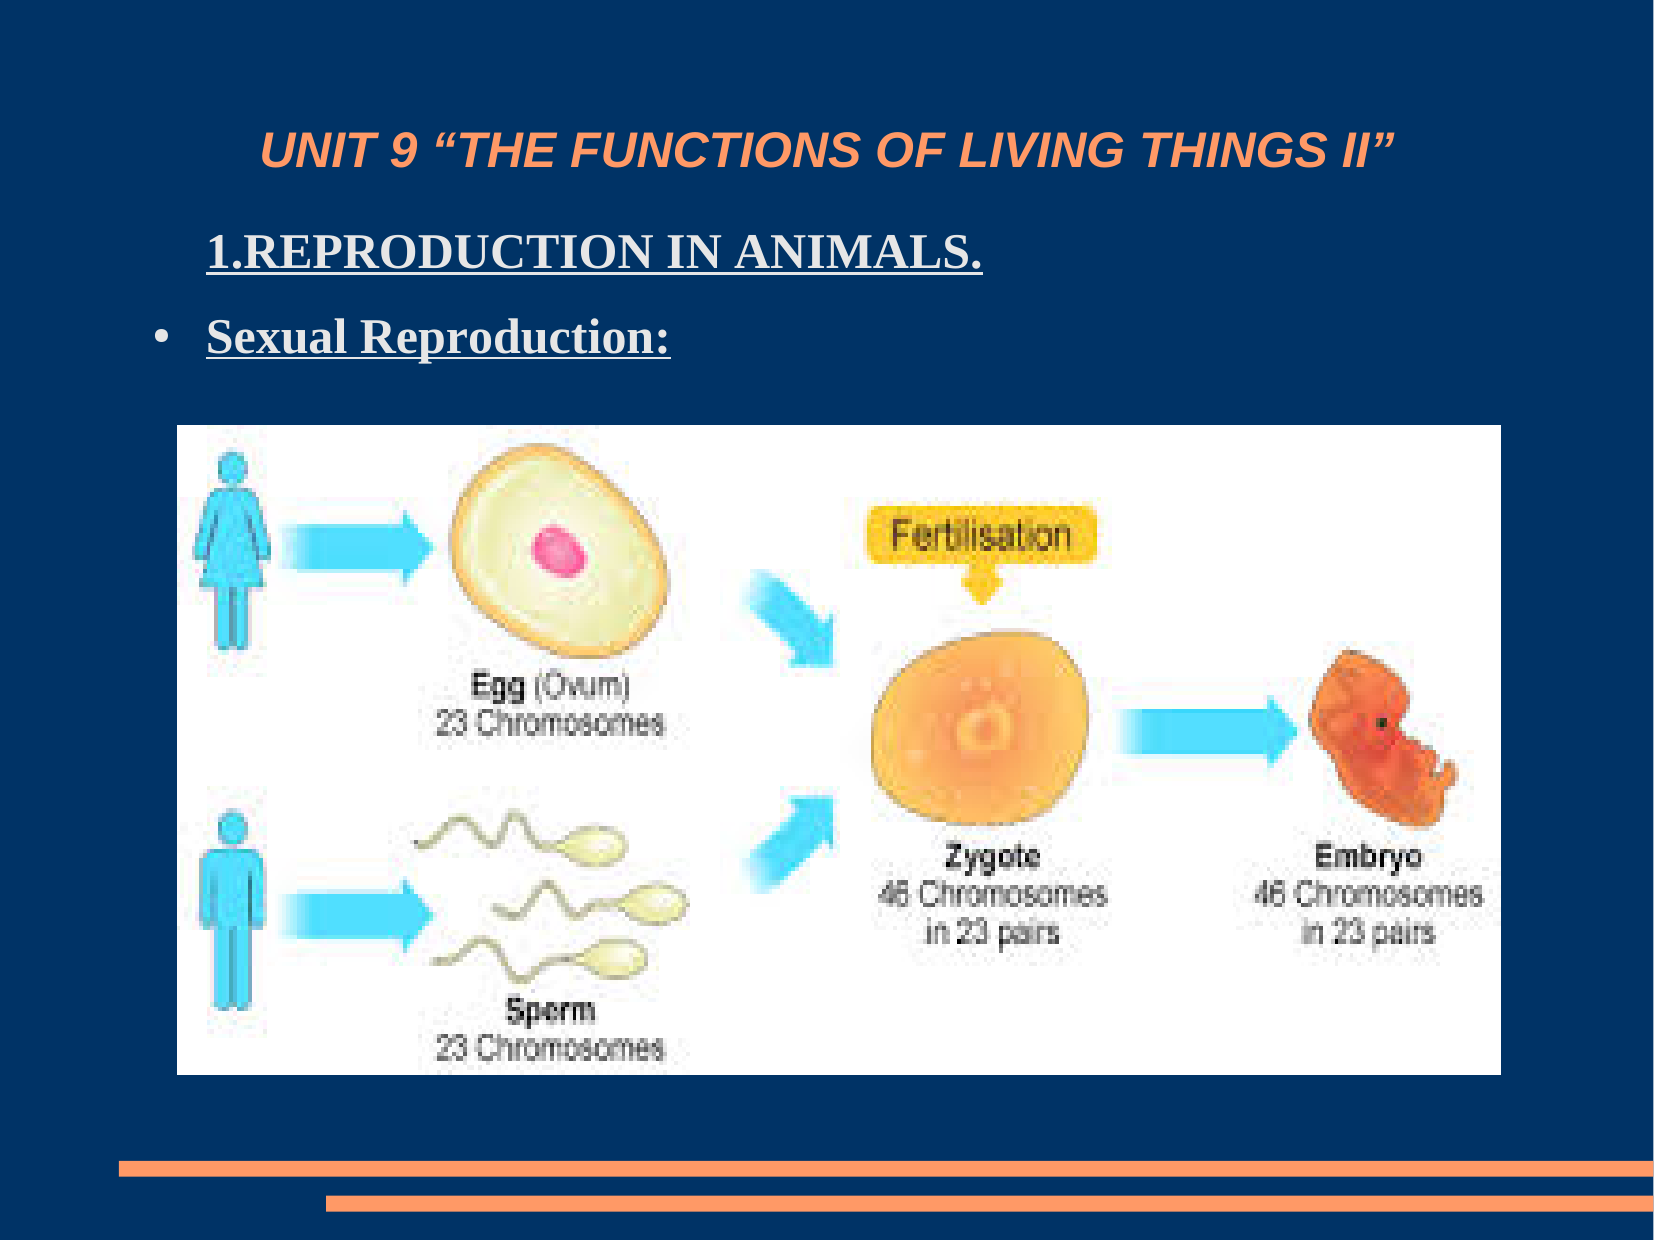

# UNIT 9 “THE FUNCTIONS OF LIVING THINGS II”
1.REPRODUCTION IN ANIMALS.
Sexual Reproduction: